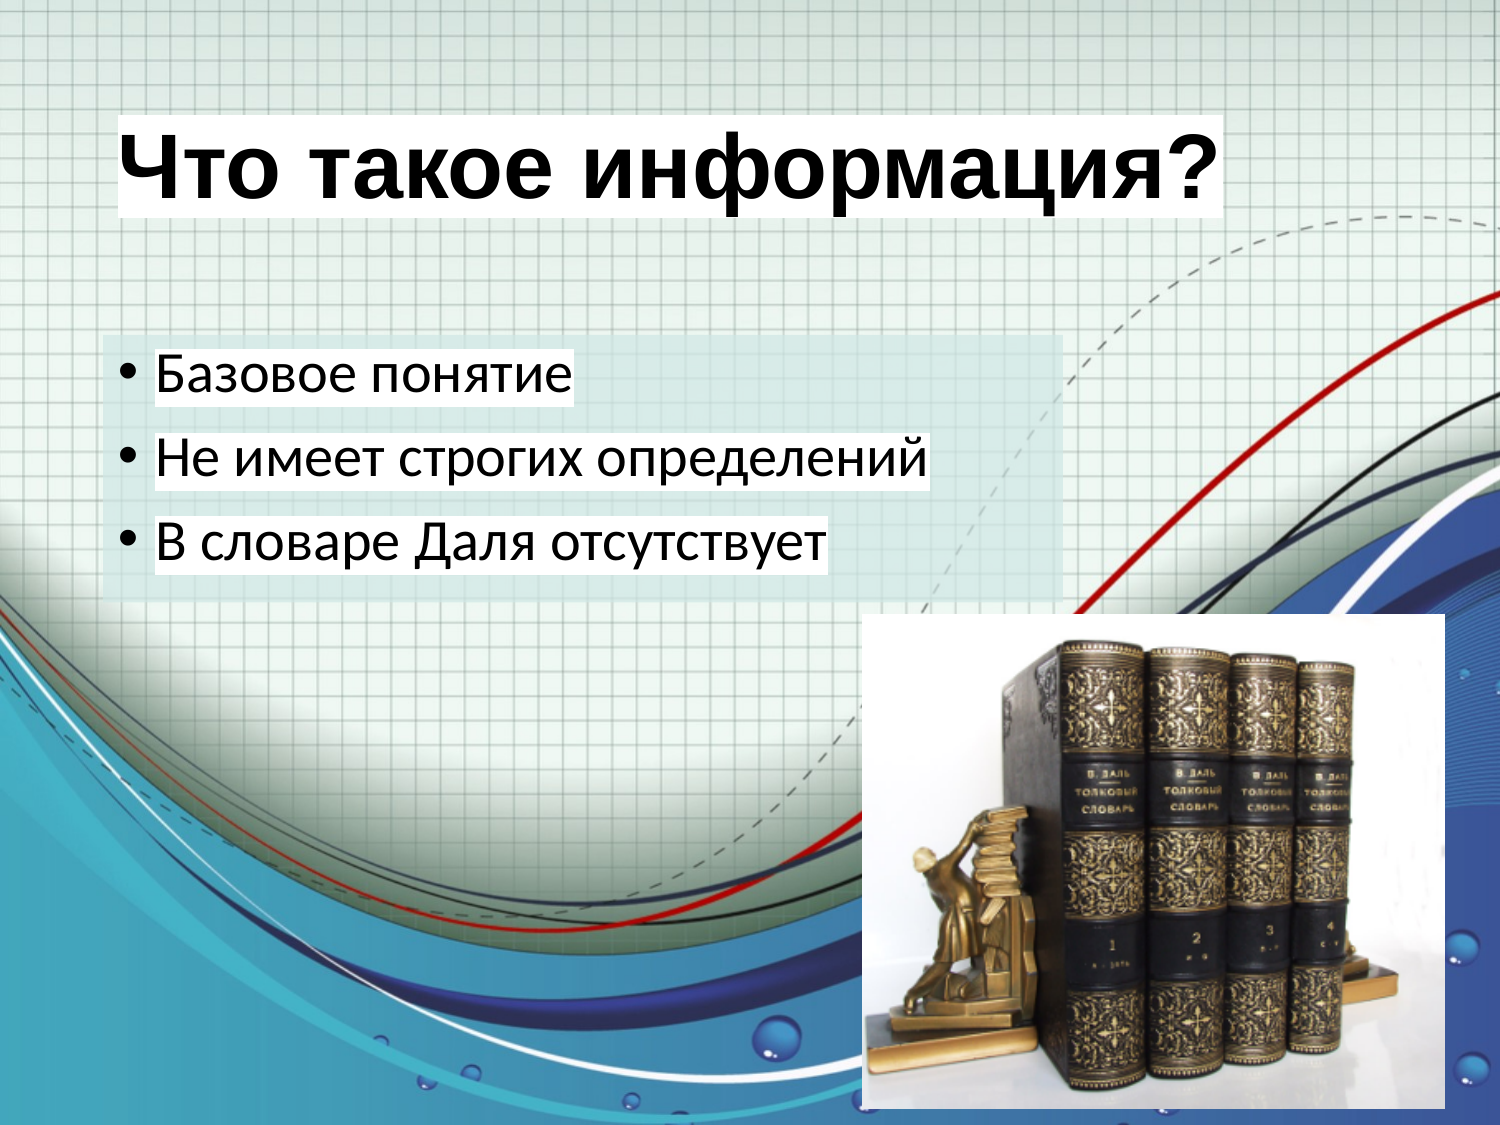

# Что такое информация?
Базовое понятие
Не имеет строгих определений
В словаре Даля отсутствует